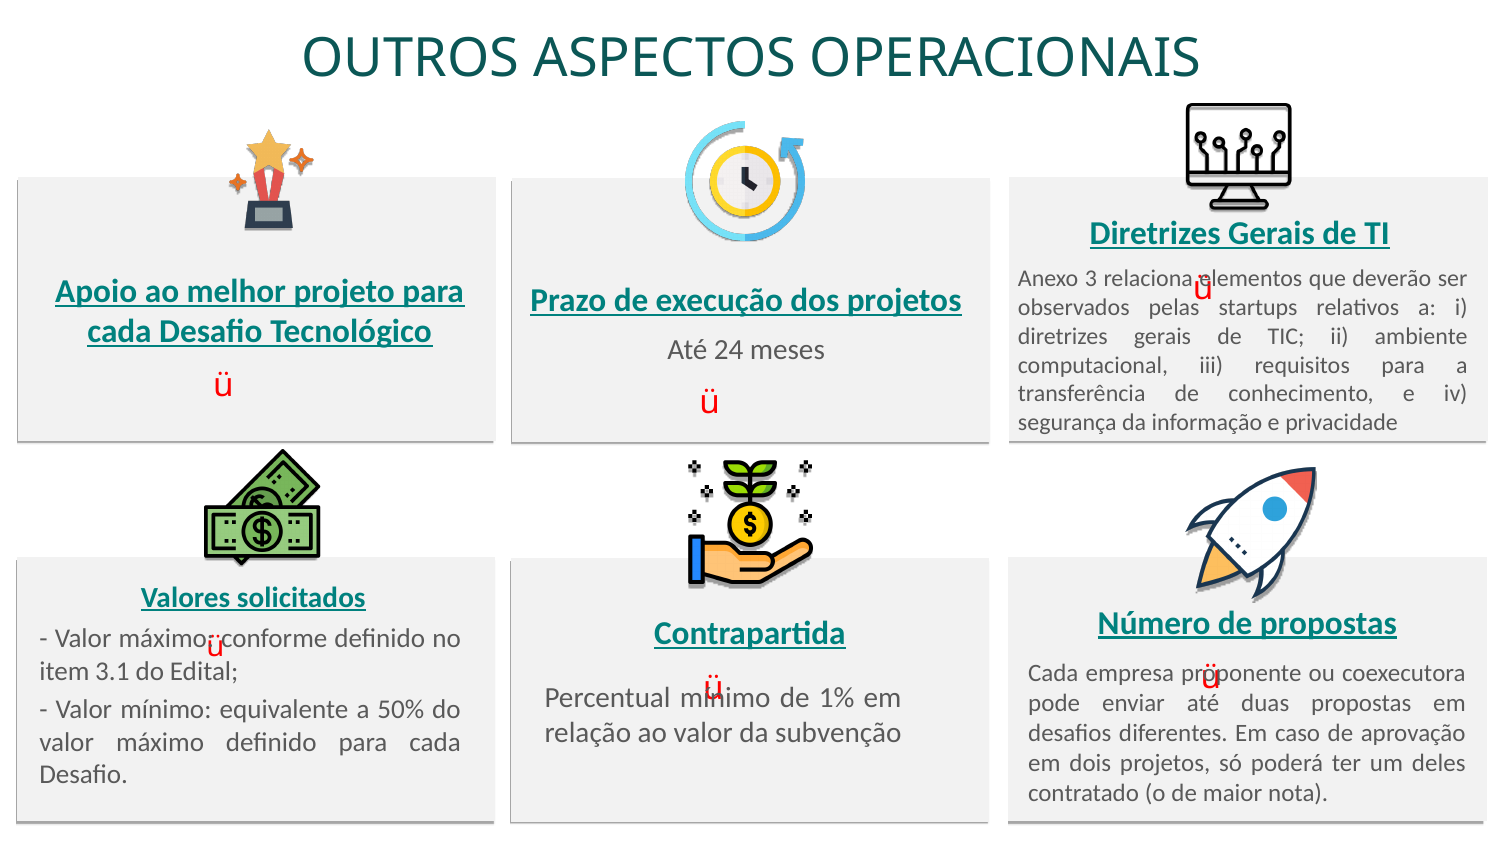

OUTROS ASPECTOS OPERACIONAIS
Diretrizes Gerais de TI
Anexo 3 relaciona elementos que deverão ser observados pelas startups relativos a: i) diretrizes gerais de TIC; ii) ambiente computacional, iii) requisitos para a transferência de conhecimento, e iv) segurança da informação e privacidade
Apoio ao melhor projeto para cada Desafio Tecnológico
Prazo de execução dos projetos
Até 24 meses
Valores solicitados
Número de propostas
Contrapartida
- Valor máximo: conforme definido no item 3.1 do Edital;
- Valor mínimo: equivalente a 50% do valor máximo definido para cada Desafio.
Cada empresa proponente ou coexecutora pode enviar até duas propostas em desafios diferentes. Em caso de aprovação em dois projetos, só poderá ter um deles contratado (o de maior nota).
Percentual mínimo de 1% em relação ao valor da subvenção